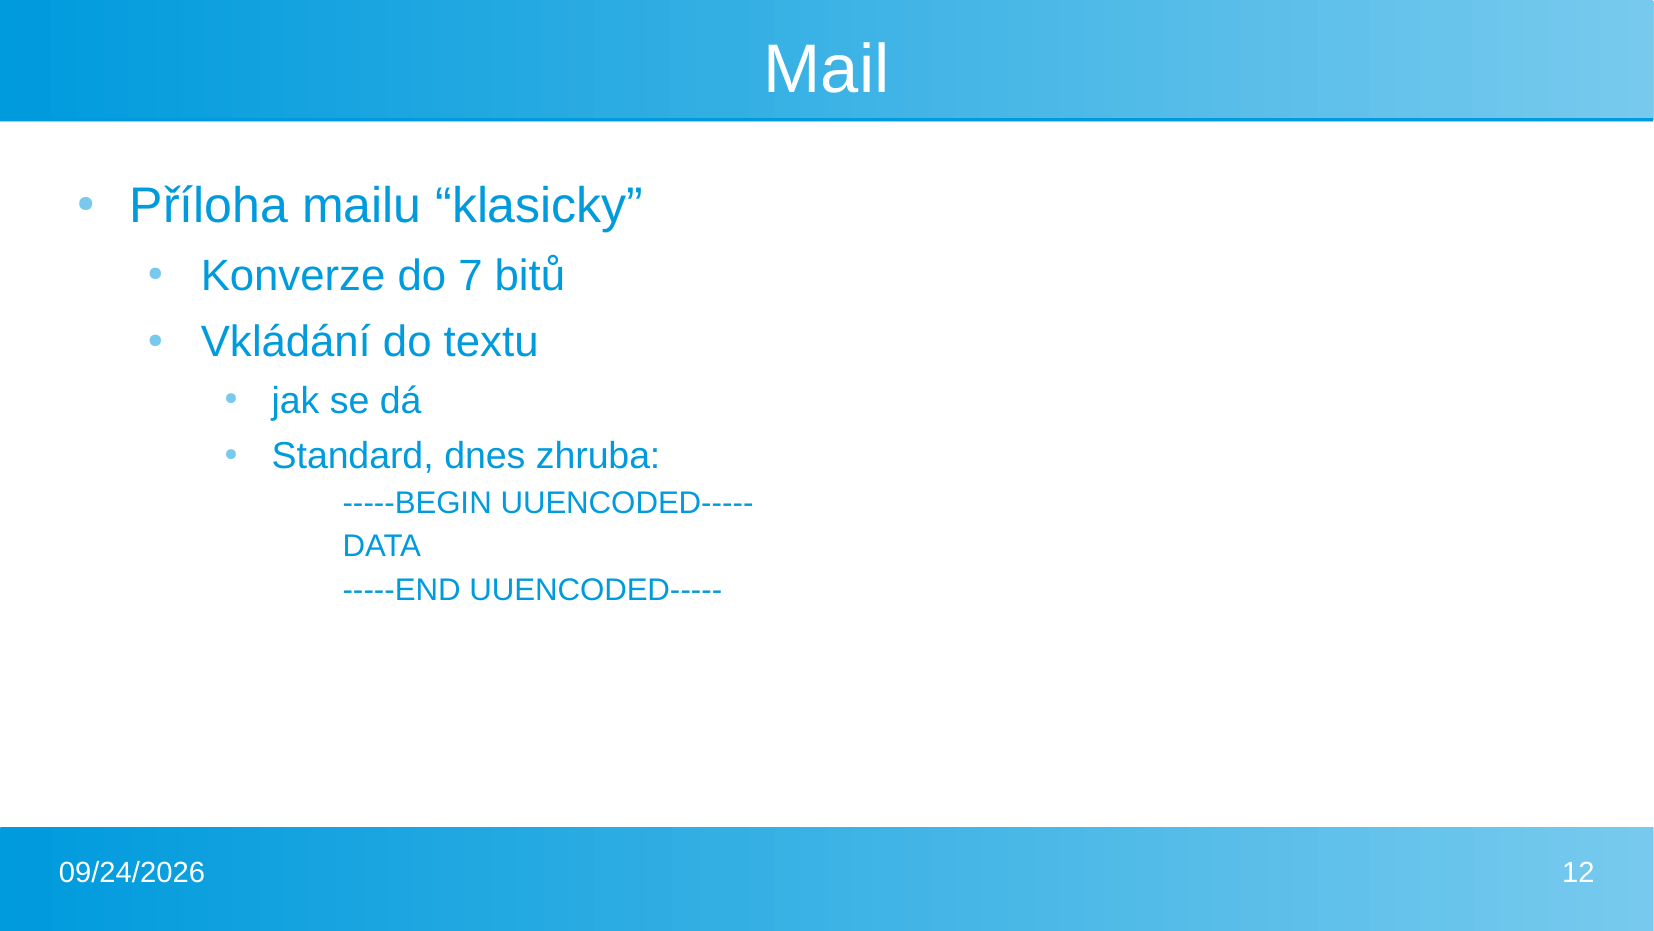

# Mail
Příloha mailu “klasicky”
Konverze do 7 bitů
Vkládání do textu
jak se dá
Standard, dnes zhruba:
-----BEGIN UUENCODED-----
DATA
-----END UUENCODED-----
12